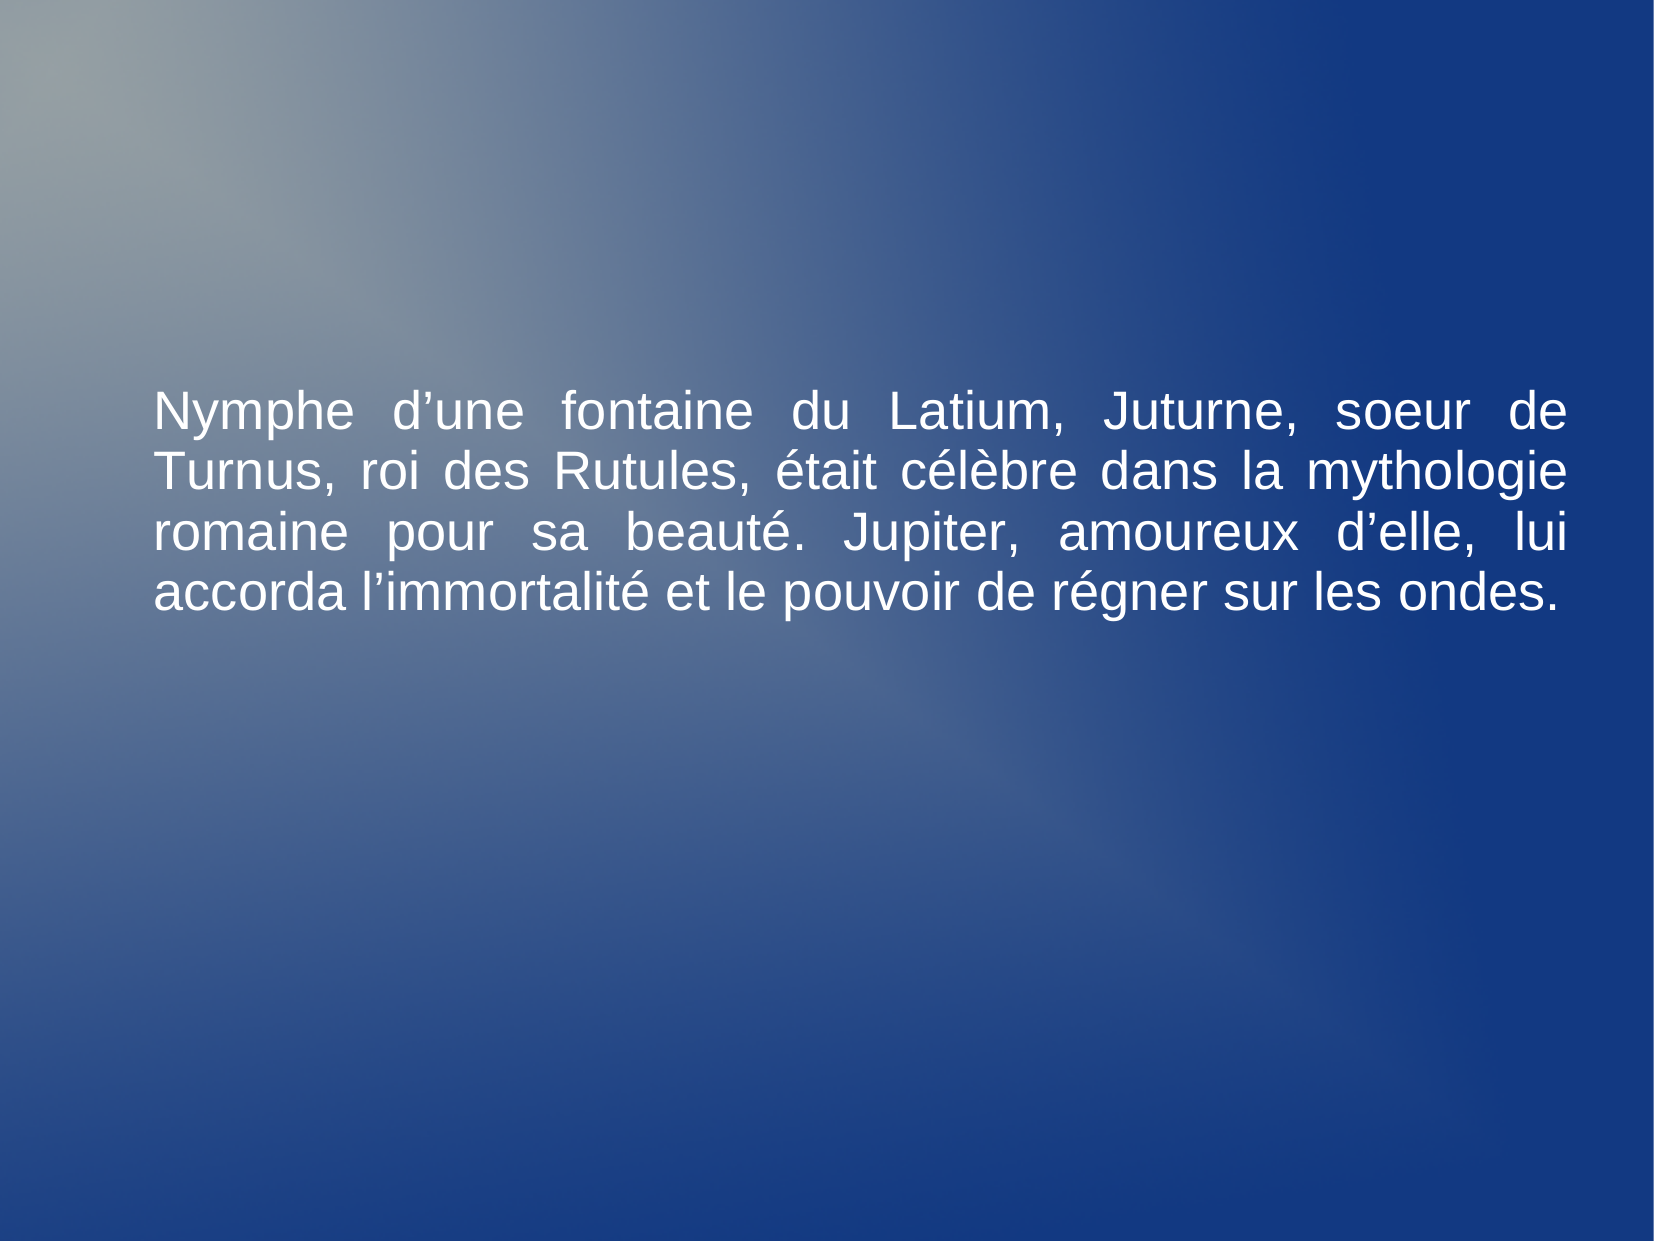

#
Nymphe d’une fontaine du Latium, Juturne, soeur de Turnus, roi des Rutules, était célèbre dans la mythologie romaine pour sa beauté. Jupiter, amoureux d’elle, lui accorda l’immortalité et le pouvoir de régner sur les ondes.